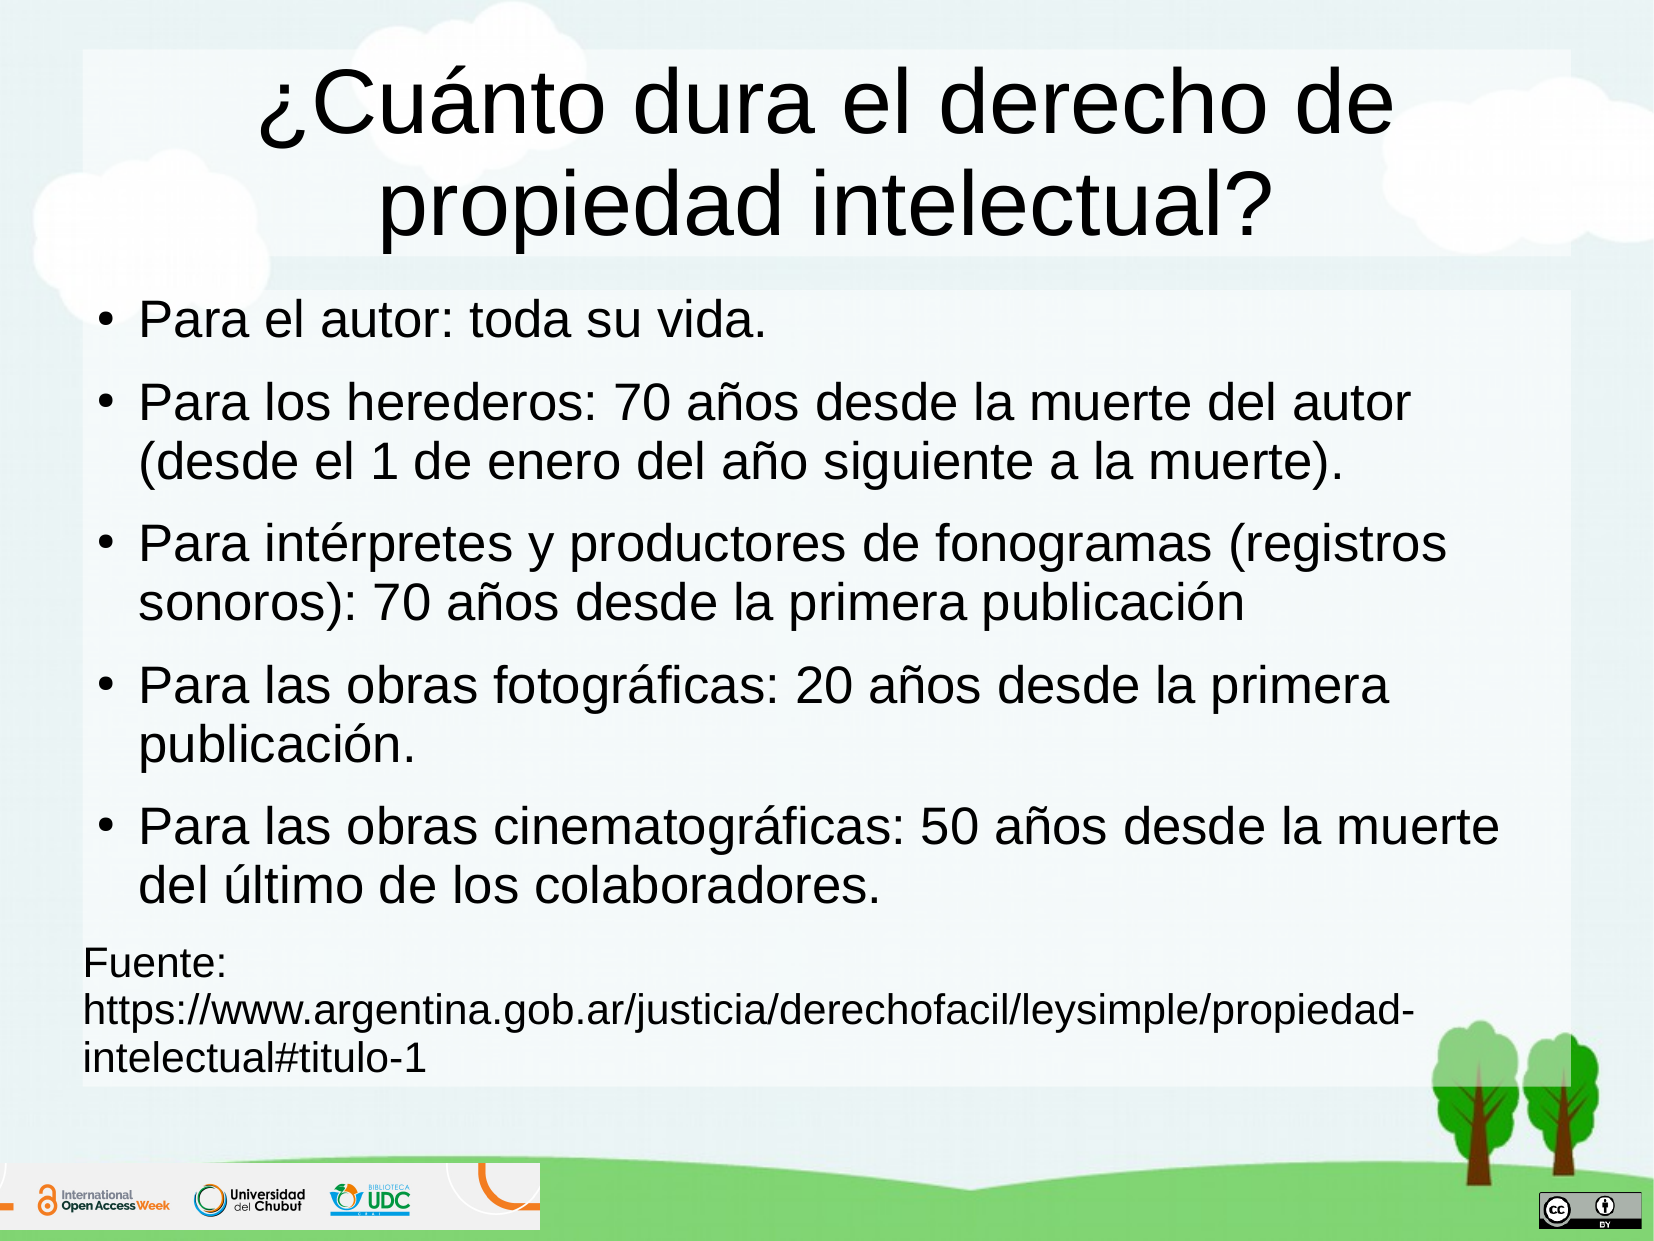

# ¿Cuánto dura el derecho de propiedad intelectual?
Para el autor: toda su vida.
Para los herederos: 70 años desde la muerte del autor (desde el 1 de enero del año siguiente a la muerte).
Para intérpretes y productores de fonogramas (registros sonoros): 70 años desde la primera publicación
Para las obras fotográficas: 20 años desde la primera publicación.
Para las obras cinematográficas: 50 años desde la muerte del último de los colaboradores.
Fuente: https://www.argentina.gob.ar/justicia/derechofacil/leysimple/propiedad-intelectual#titulo-1
8